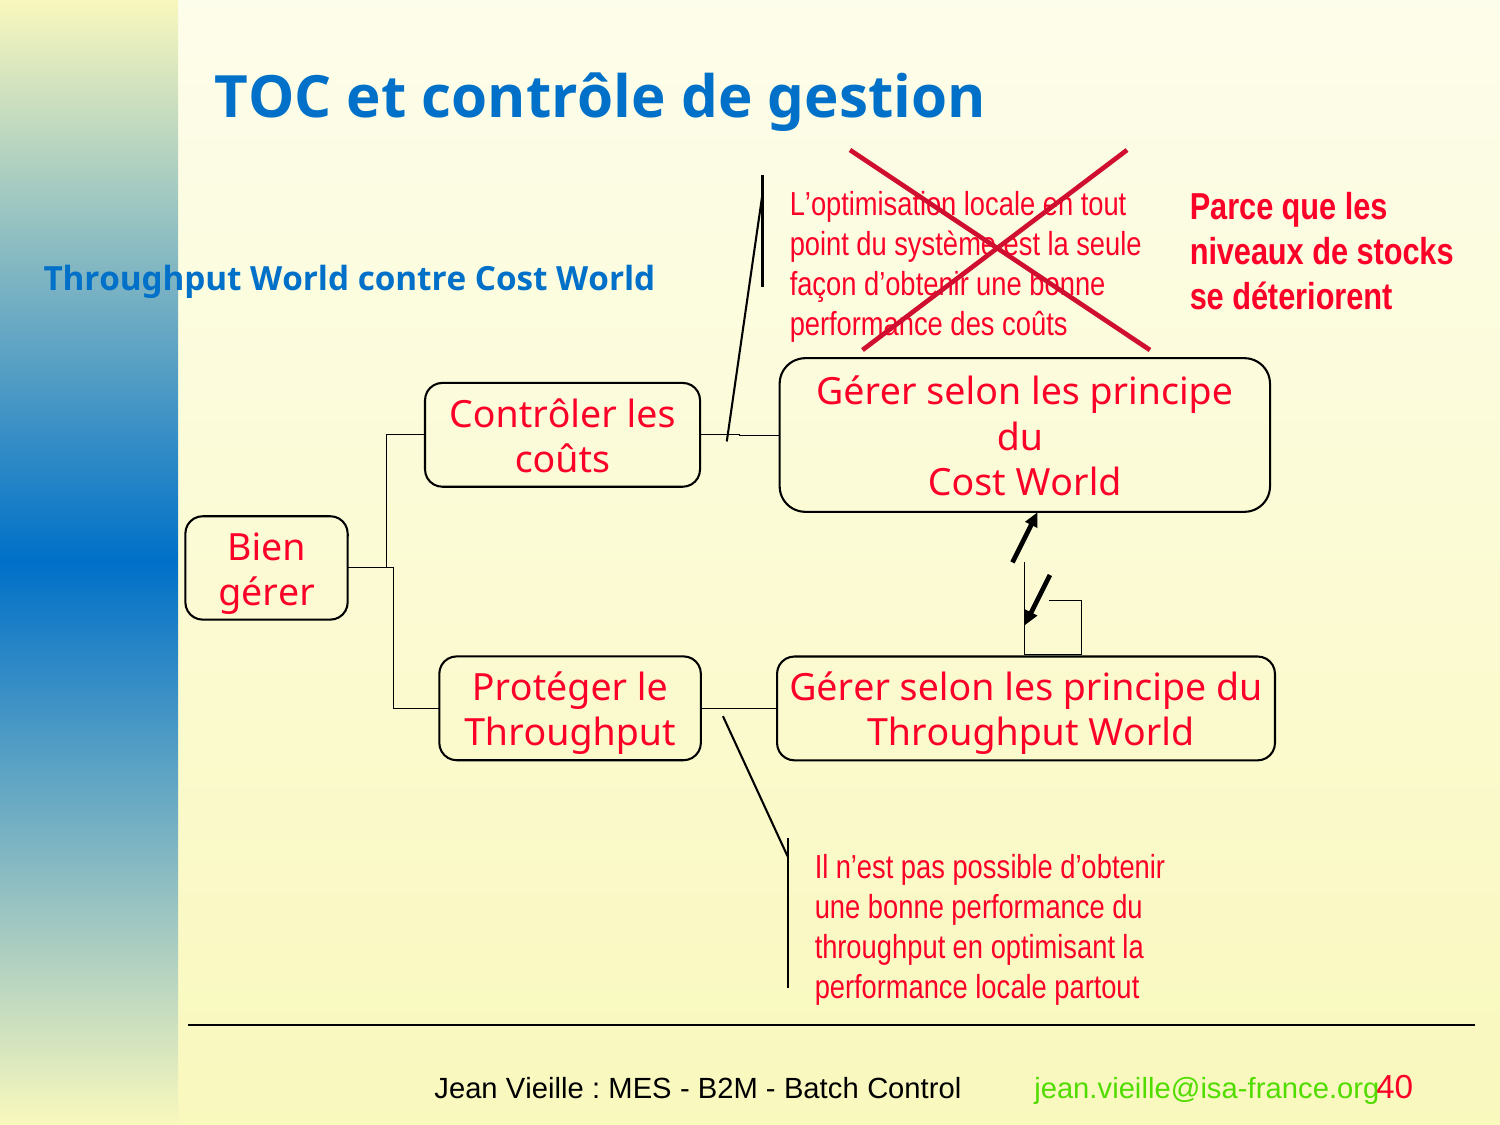

# TOC et contrôle de gestion
Parce que les niveaux de stocks se déteriorent
L’optimisation locale en tout point du système est la seule façon d’obtenir une bonne performance des coûts
Throughput World contre Cost World
Gérer selon les principe du
Cost World
Contrôler les coûts
Bien gérer
Protéger le Throughput
Gérer selon les principe du Throughput World
Il n’est pas possible d’obtenir une bonne performance du throughput en optimisant la performance locale partout